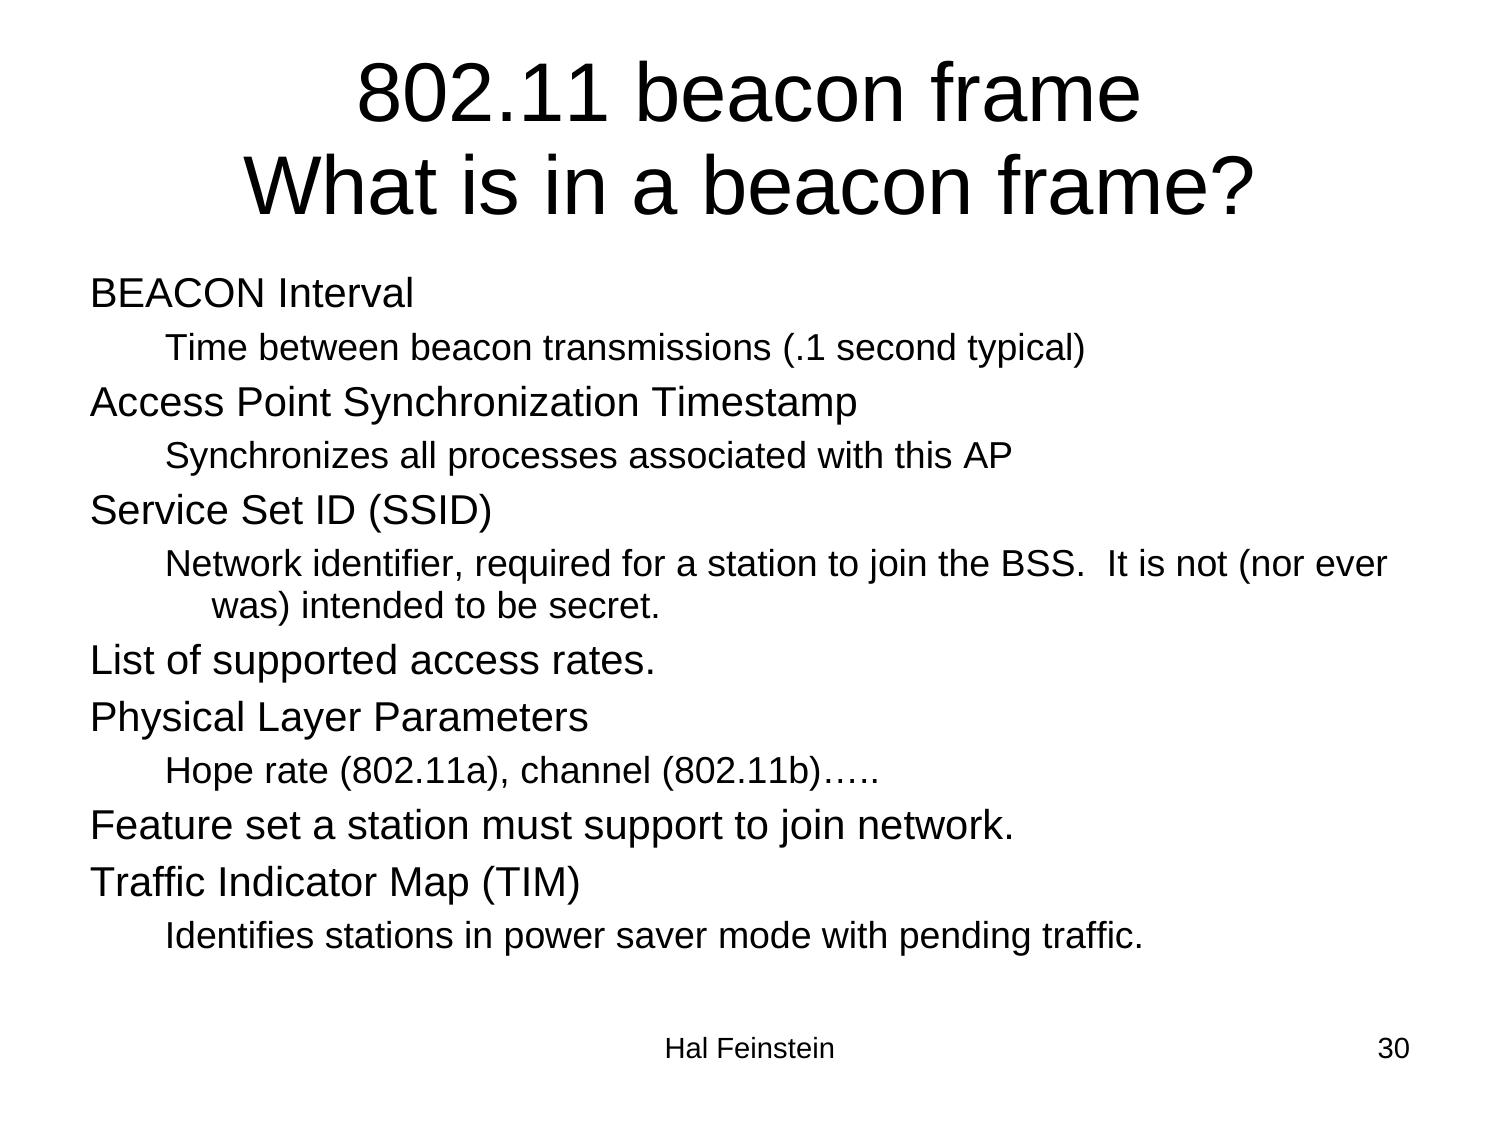

# 802.11 beacon frame What is in a beacon frame?
BEACON Interval
Time between beacon transmissions (.1 second typical)
Access Point Synchronization Timestamp
Synchronizes all processes associated with this AP
Service Set ID (SSID)
Network identifier, required for a station to join the BSS. It is not (nor ever was) intended to be secret.
List of supported access rates.
Physical Layer Parameters
Hope rate (802.11a), channel (802.11b)…..
Feature set a station must support to join network.
Traffic Indicator Map (TIM)
Identifies stations in power saver mode with pending traffic.
Hal Feinstein
30